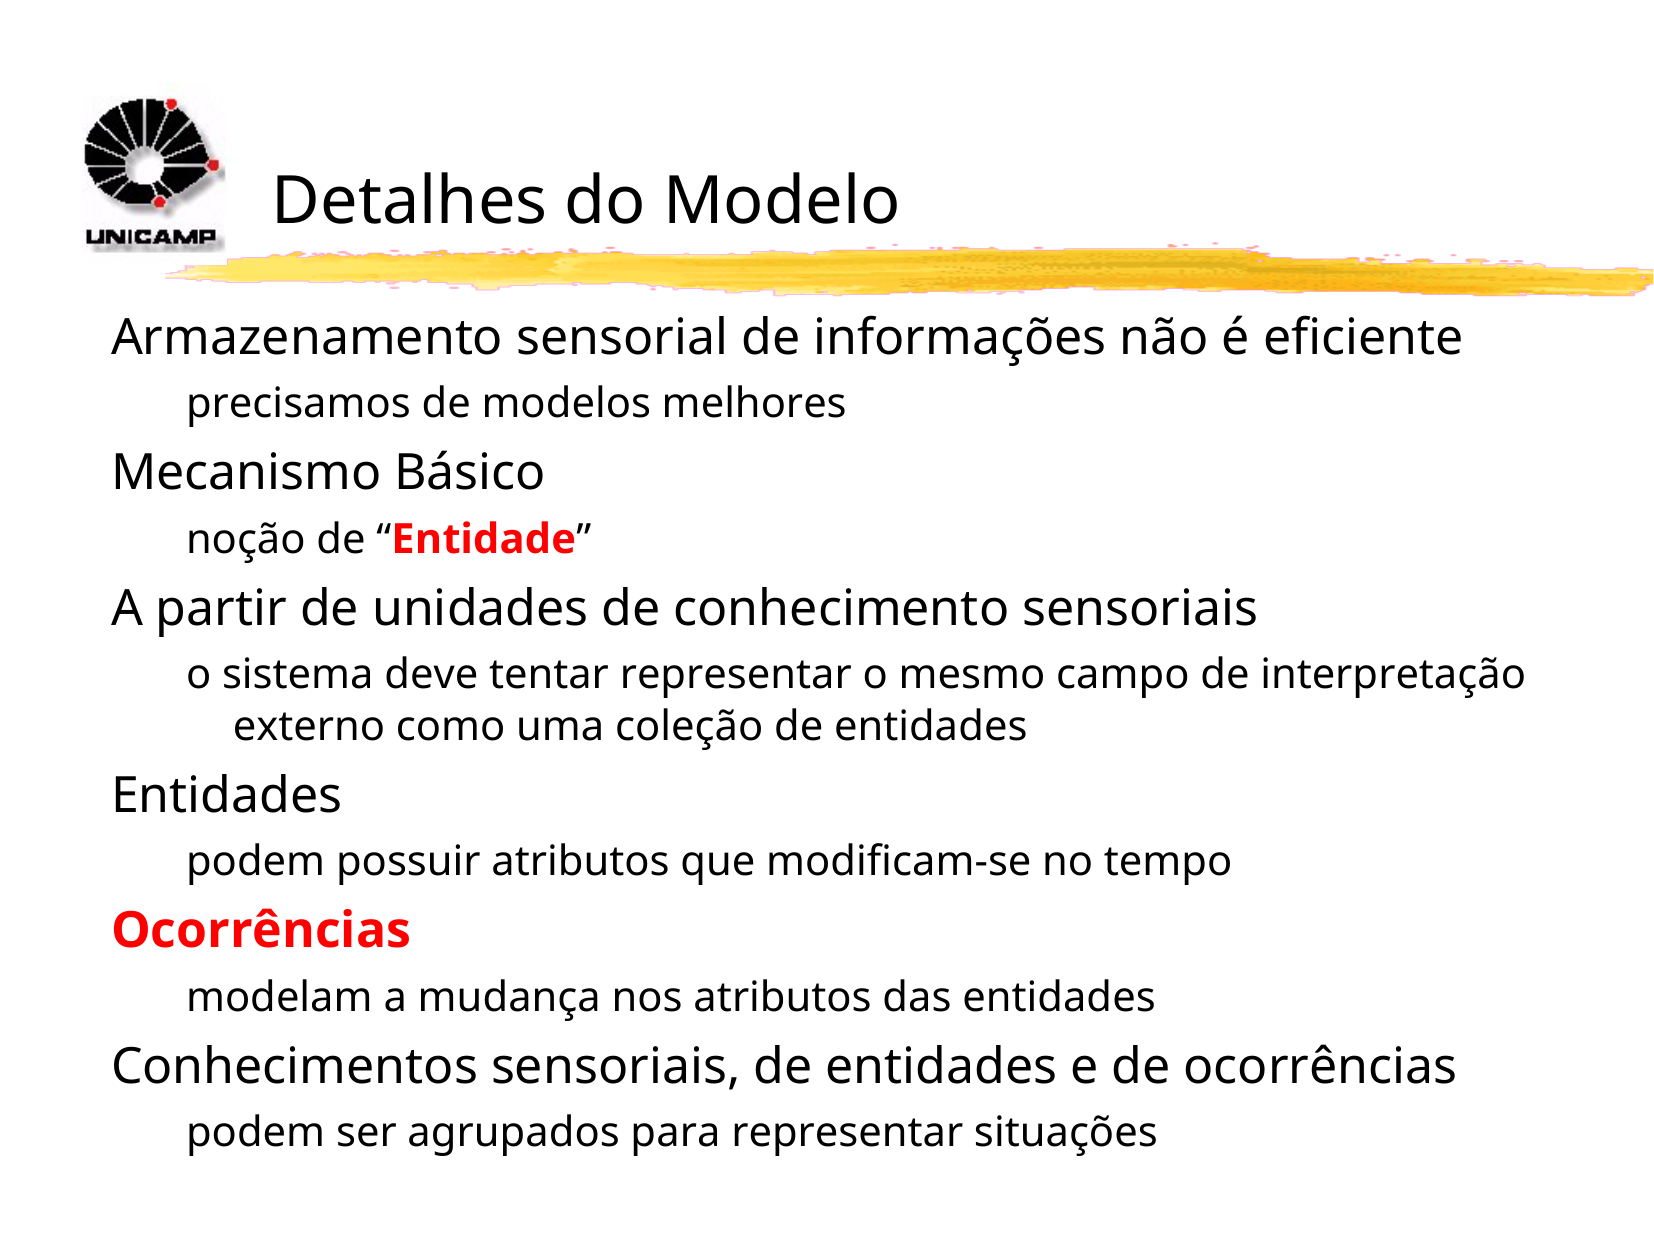

# Detalhes do Modelo
Armazenamento sensorial de informações não é eficiente
precisamos de modelos melhores
Mecanismo Básico
noção de “Entidade”
A partir de unidades de conhecimento sensoriais
o sistema deve tentar representar o mesmo campo de interpretação externo como uma coleção de entidades
Entidades
podem possuir atributos que modificam-se no tempo
Ocorrências
modelam a mudança nos atributos das entidades
Conhecimentos sensoriais, de entidades e de ocorrências
podem ser agrupados para representar situações